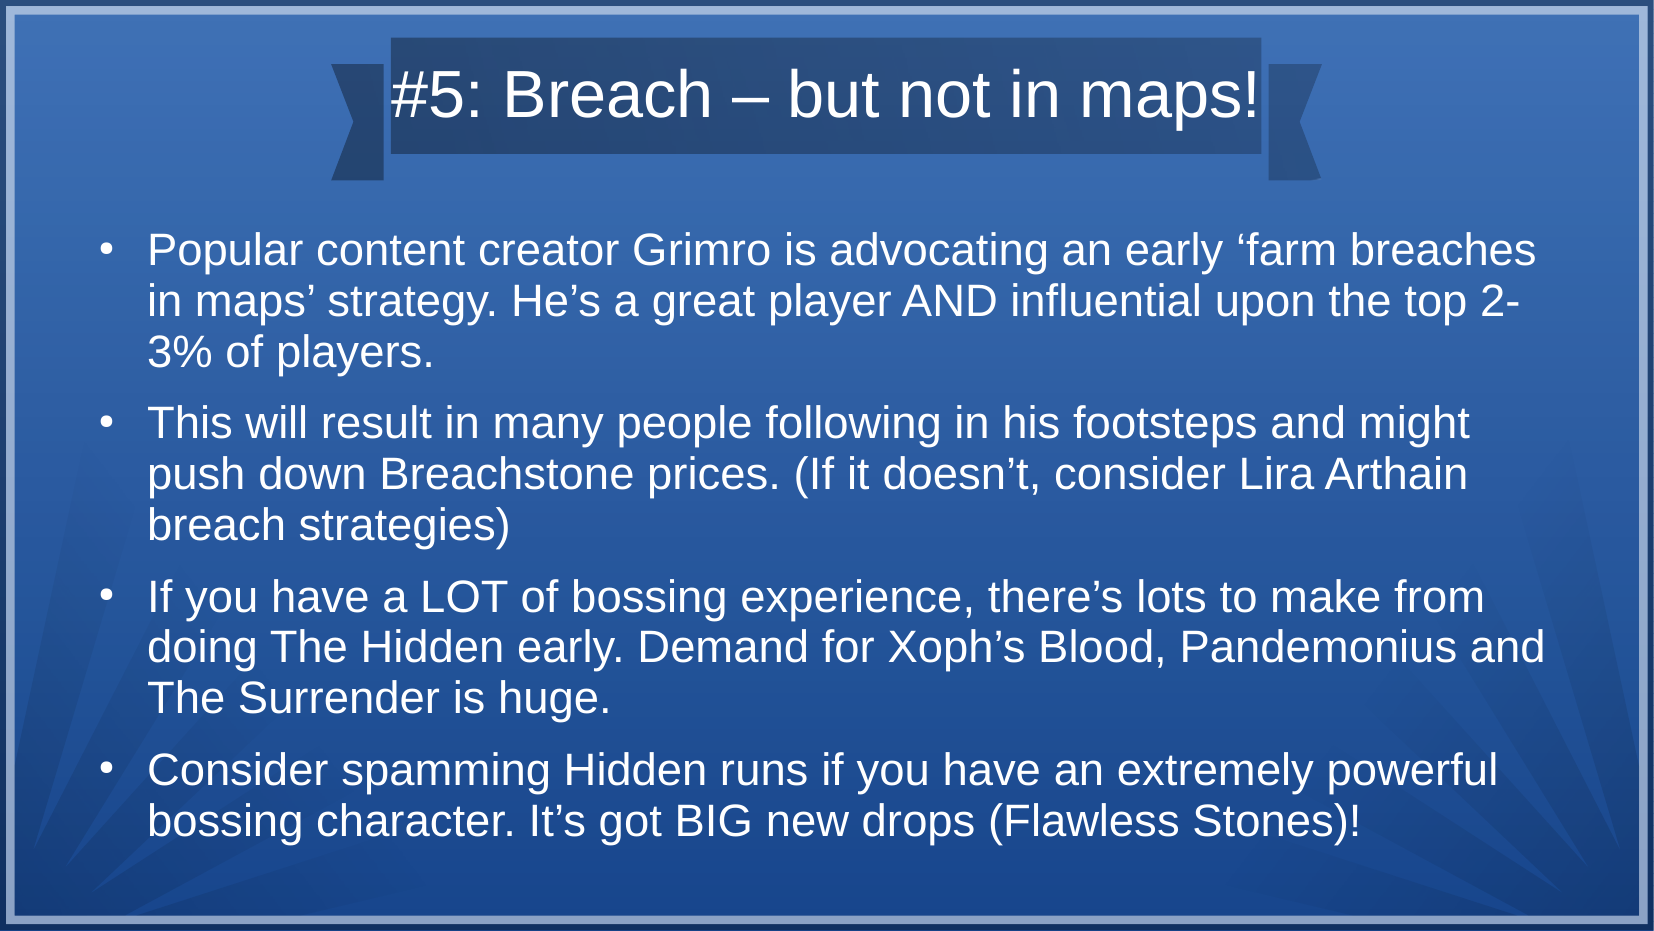

# #5: Breach – but not in maps!
Popular content creator Grimro is advocating an early ‘farm breaches in maps’ strategy. He’s a great player AND influential upon the top 2-3% of players.
This will result in many people following in his footsteps and might push down Breachstone prices. (If it doesn’t, consider Lira Arthain breach strategies)
If you have a LOT of bossing experience, there’s lots to make from doing The Hidden early. Demand for Xoph’s Blood, Pandemonius and The Surrender is huge.
Consider spamming Hidden runs if you have an extremely powerful bossing character. It’s got BIG new drops (Flawless Stones)!